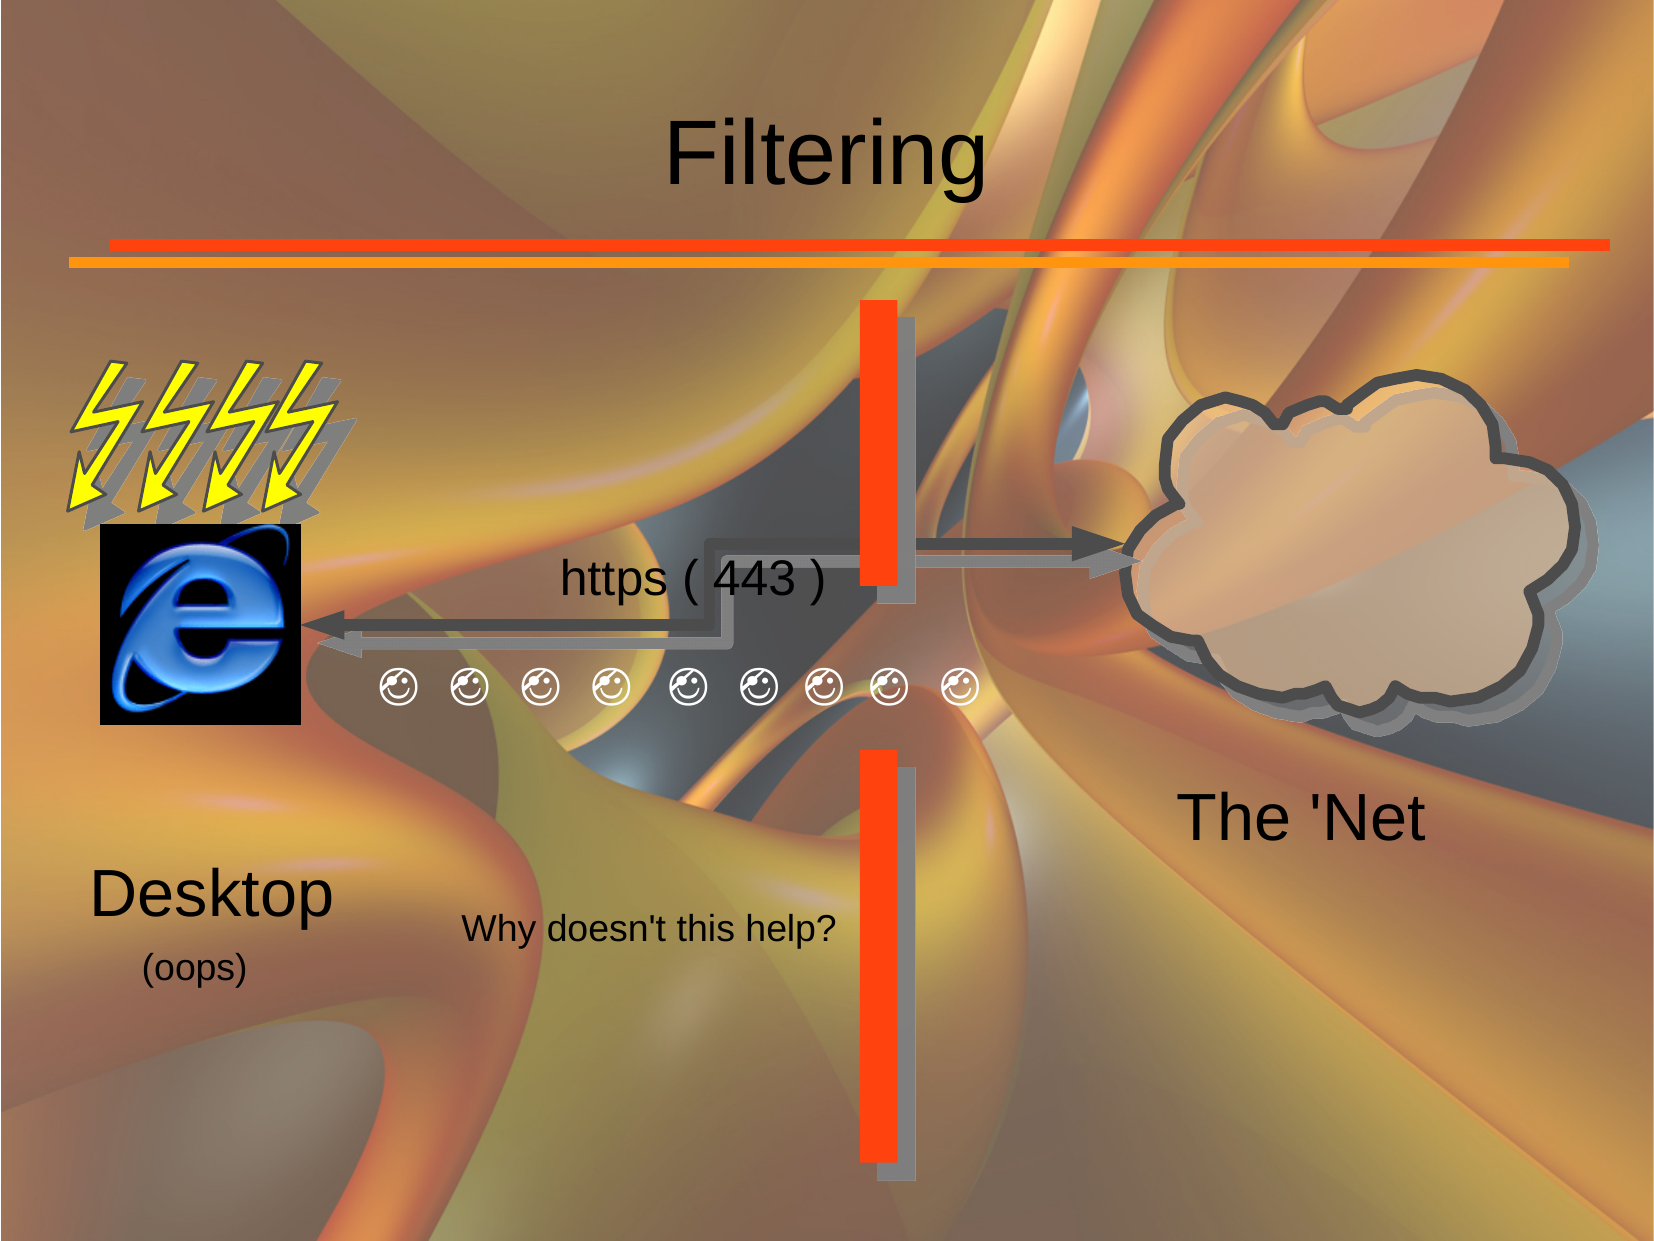

# Filtering
https ( 443 )









The 'Net
Desktop
Why doesn't this help?
(oops)